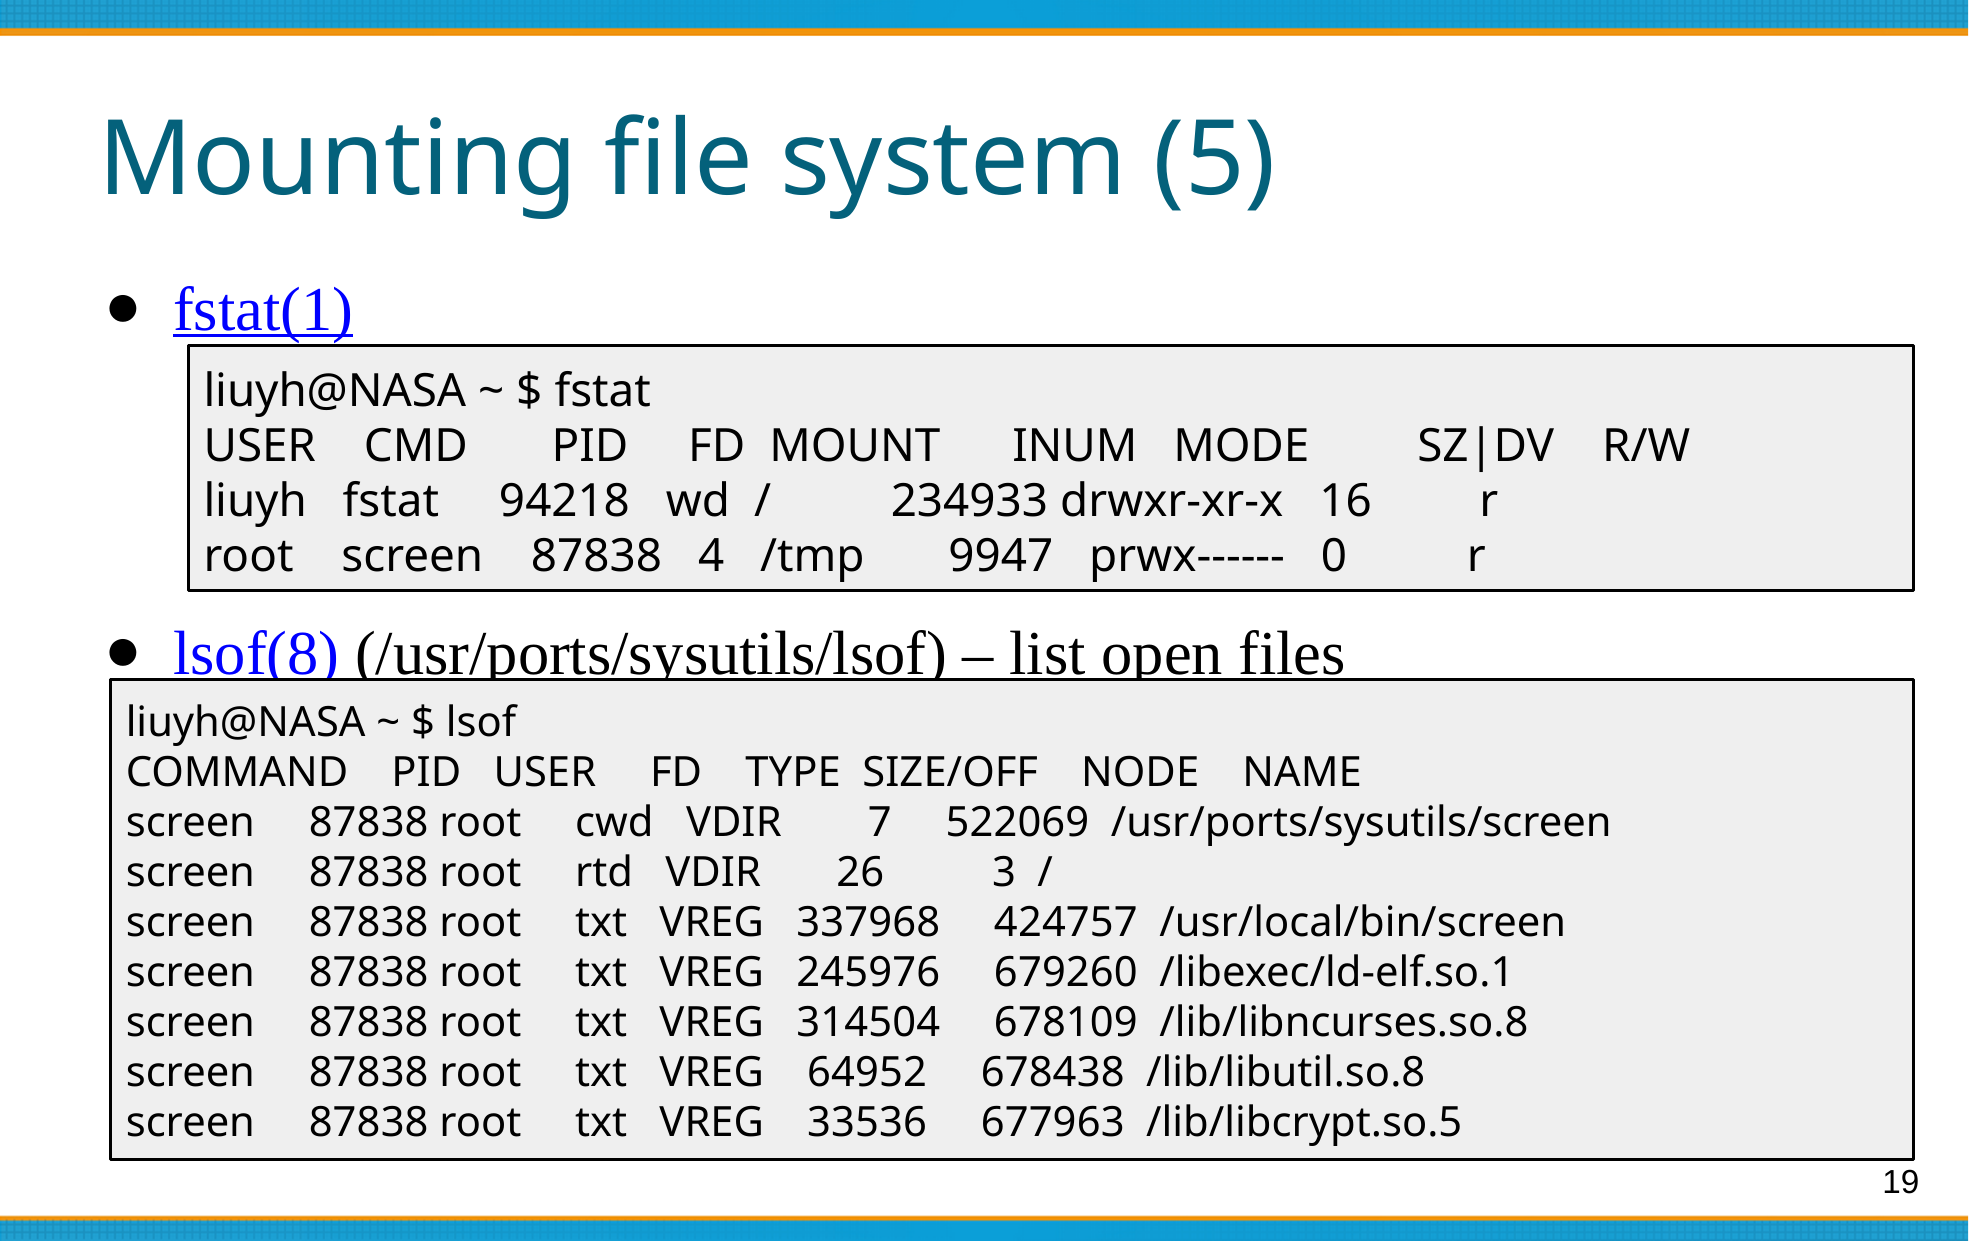

# Mounting file system (5)
fstat(1)
lsof(8) (/usr/ports/sysutils/lsof) – list open files
liuyh@NASA ~ $ fstat
USER CMD PID FD MOUNT INUM MODE SZ|DV R/W
liuyh fstat 94218 wd / 234933 drwxr-xr-x 16 r
root screen 87838 4 /tmp 9947 prwx------ 0 r
liuyh@NASA ~ $ lsof
COMMAND PID USER FD TYPE SIZE/OFF NODE NAME
screen 87838 root cwd VDIR 7 522069 /usr/ports/sysutils/screen
screen 87838 root rtd VDIR 26 3 /
screen 87838 root txt VREG 337968 424757 /usr/local/bin/screen
screen 87838 root txt VREG 245976 679260 /libexec/ld-elf.so.1
screen 87838 root txt VREG 314504 678109 /lib/libncurses.so.8
screen 87838 root txt VREG 64952 678438 /lib/libutil.so.8
screen 87838 root txt VREG 33536 677963 /lib/libcrypt.so.5